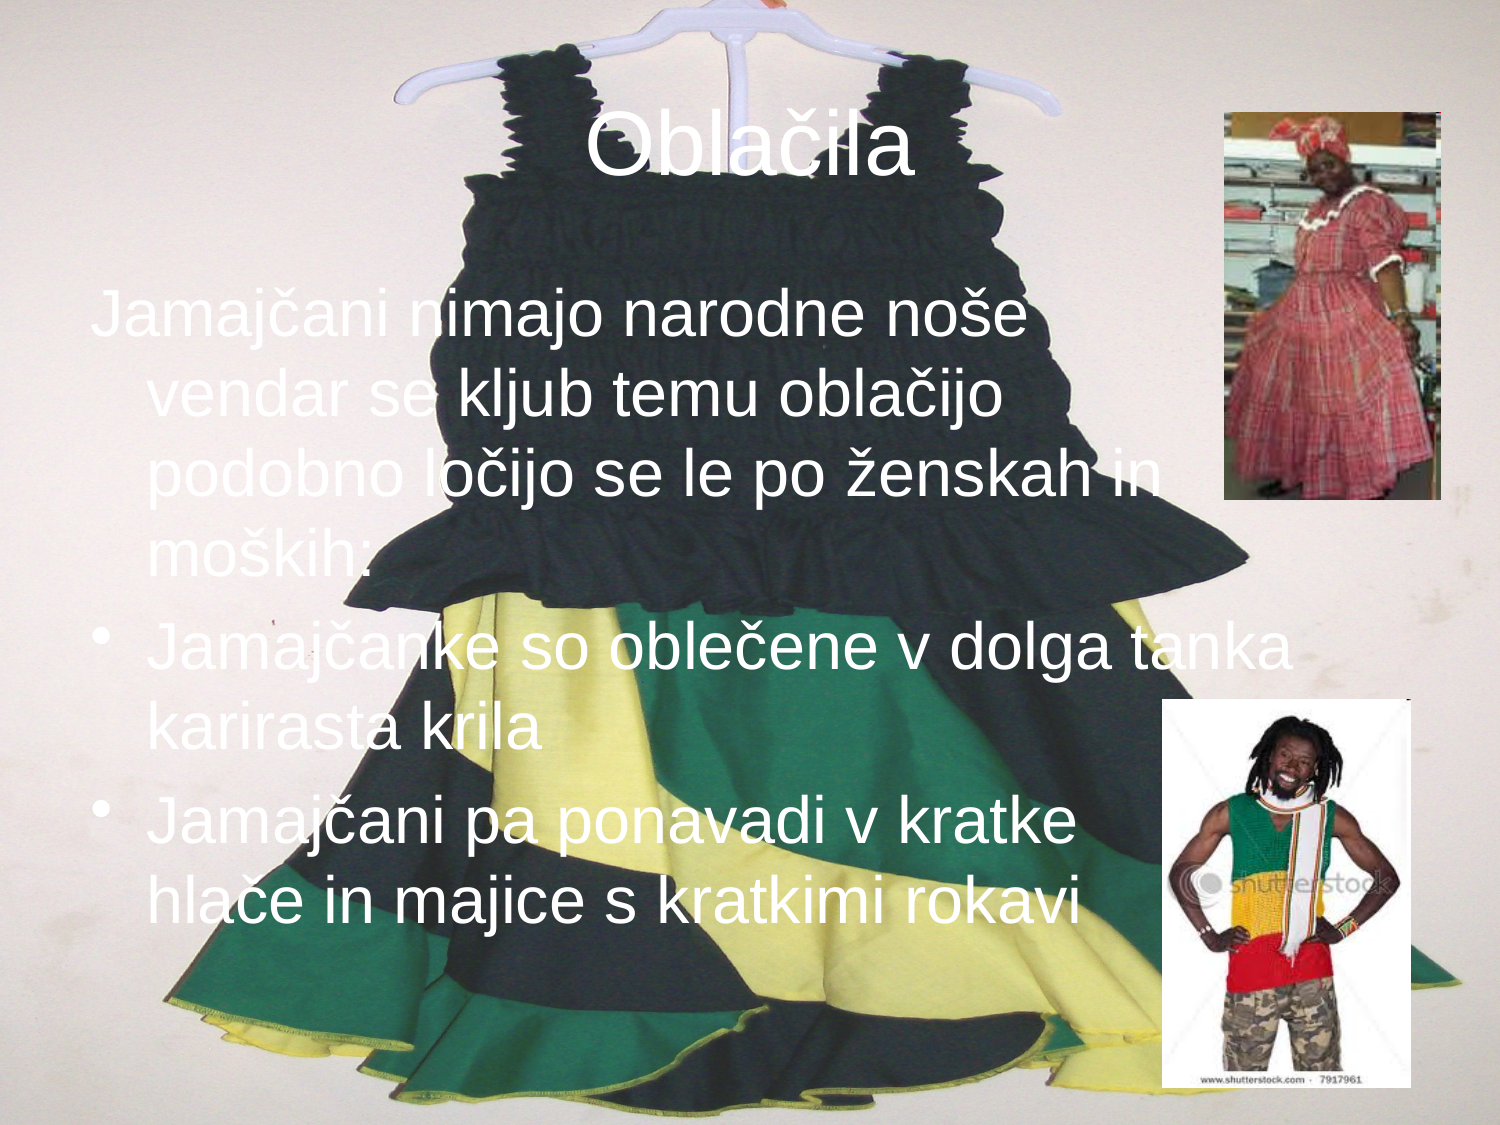

# Oblačila
Jamajčani nimajo narodne noše vendar se kljub temu oblačijo podobno ločijo se le po ženskah in moških:
Jamajčanke so oblečene v dolga tanka karirasta krila
Jamajčani pa ponavadi v kratke hlače in majice s kratkimi rokavi